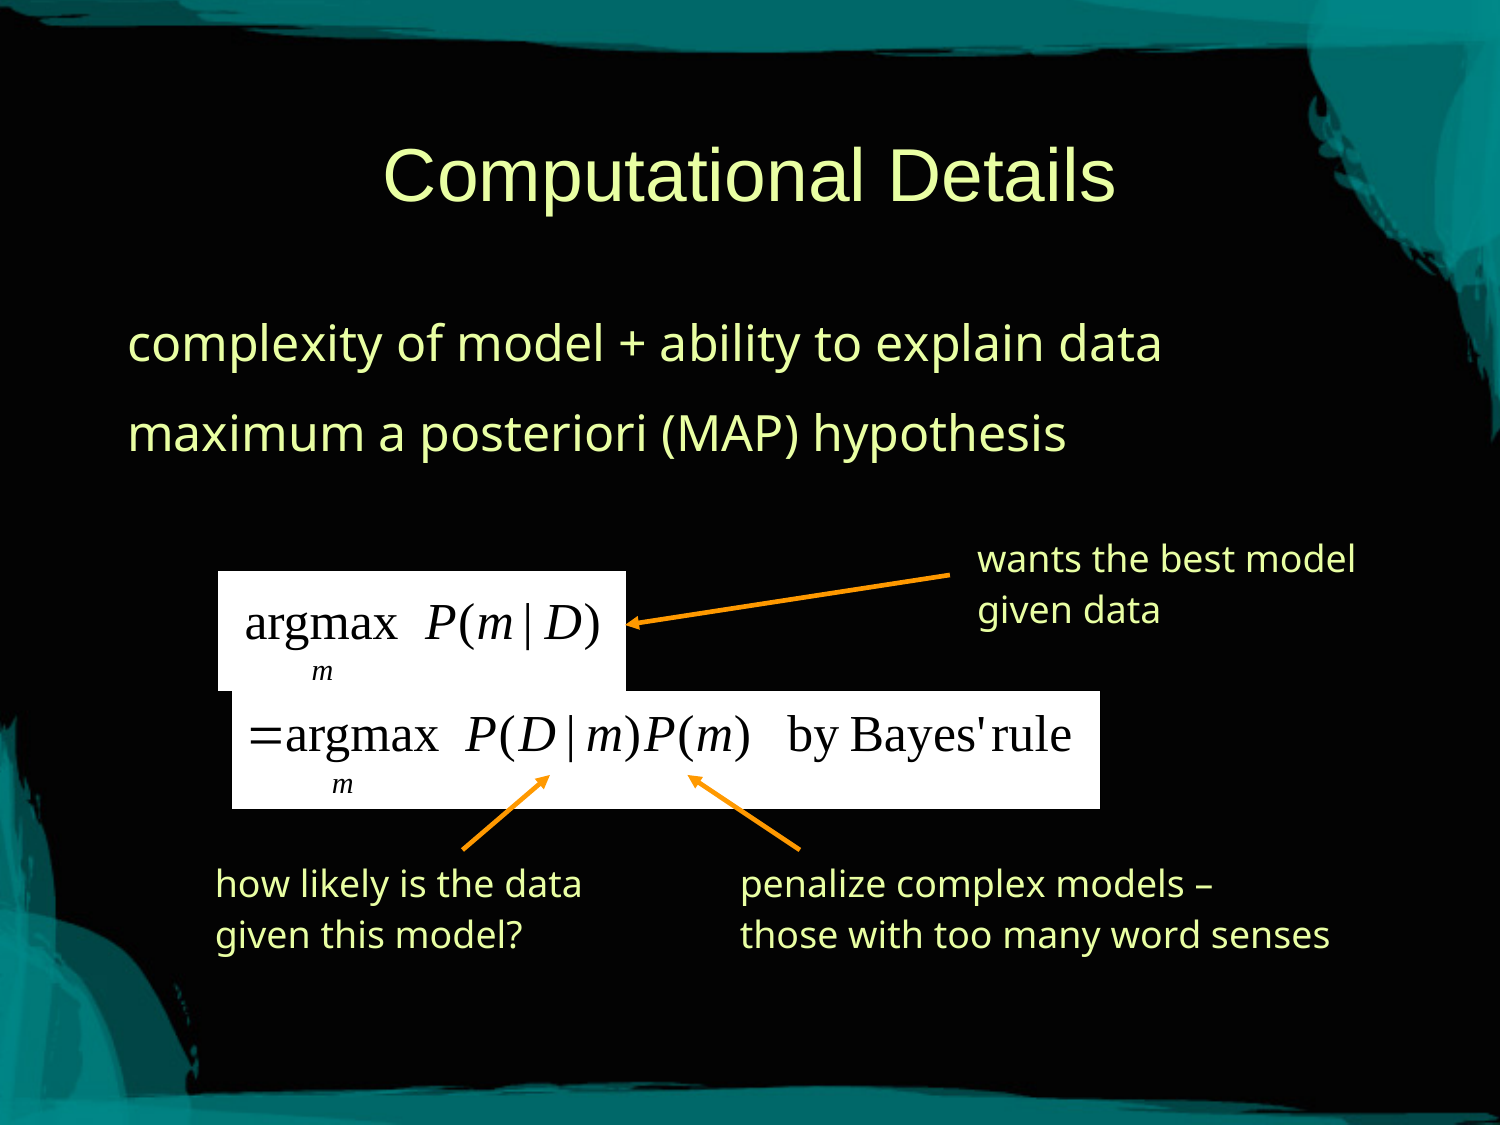

# Computational Details
complexity of model + ability to explain data
maximum a posteriori (MAP) hypothesis
wants the best model given data
how likely is the data given this model?
penalize complex models –
those with too many word senses